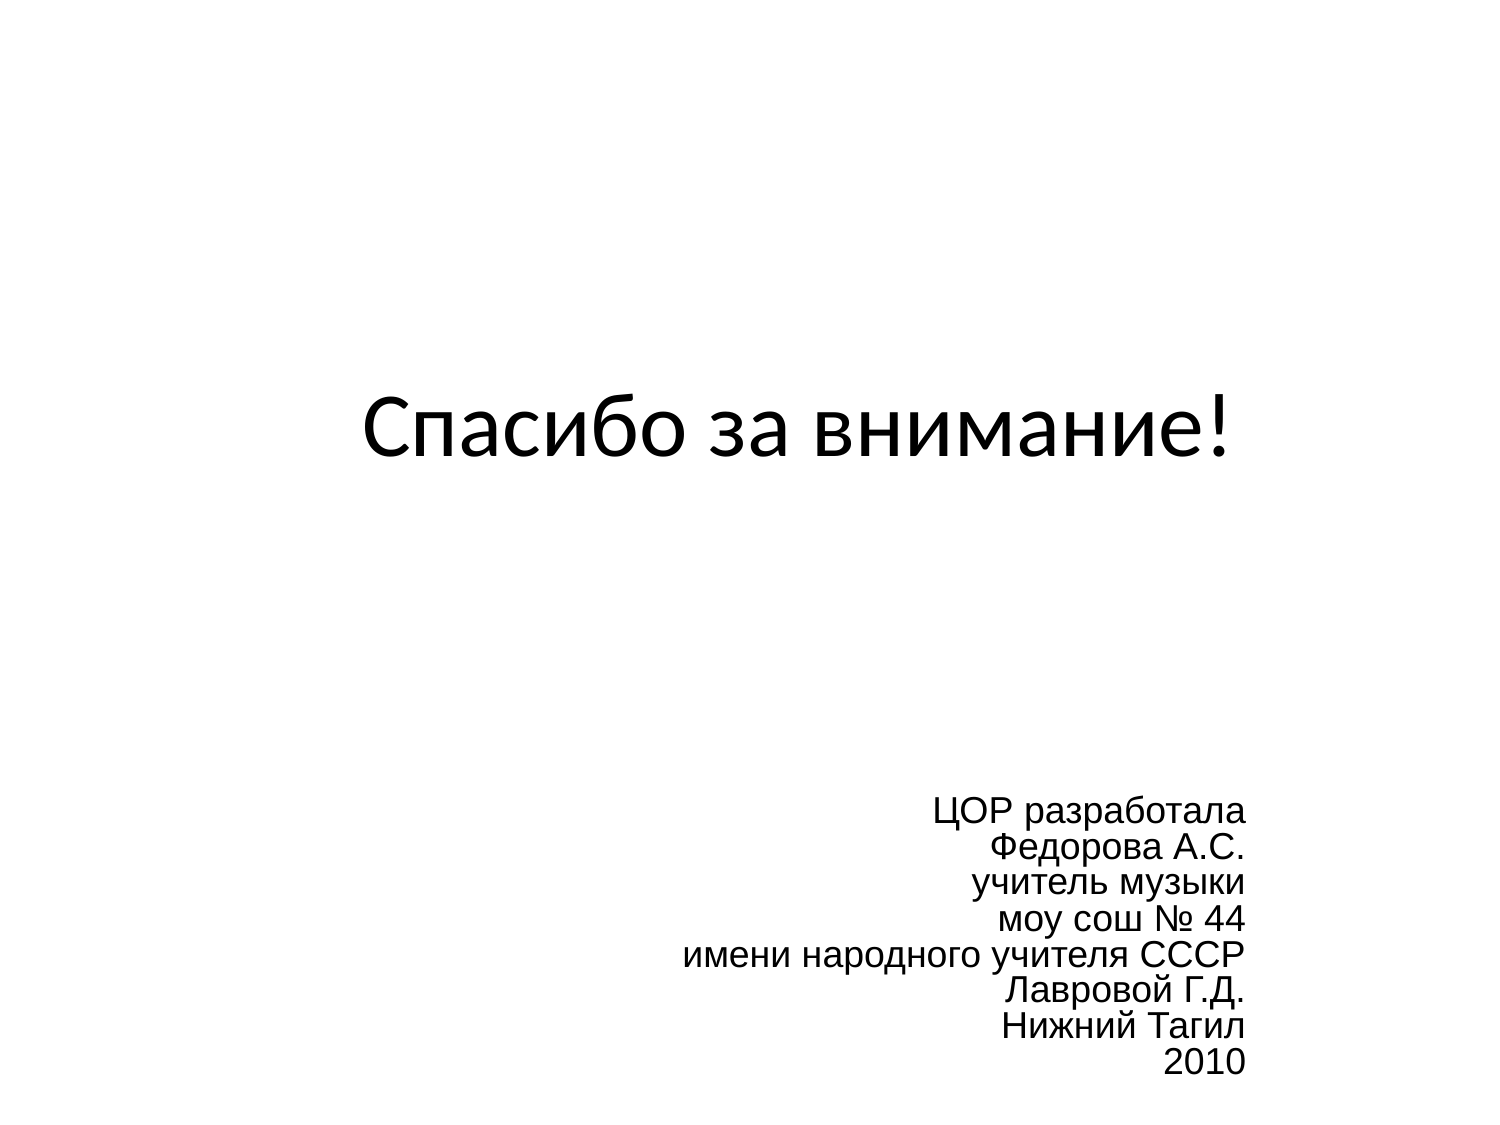

# Спасибо за внимание!
ЦОР разработала
Федорова А.С.
учитель музыки
моу сош № 44
имени народного учителя СССР
Лавровой Г.Д.
Нижний Тагил
2010